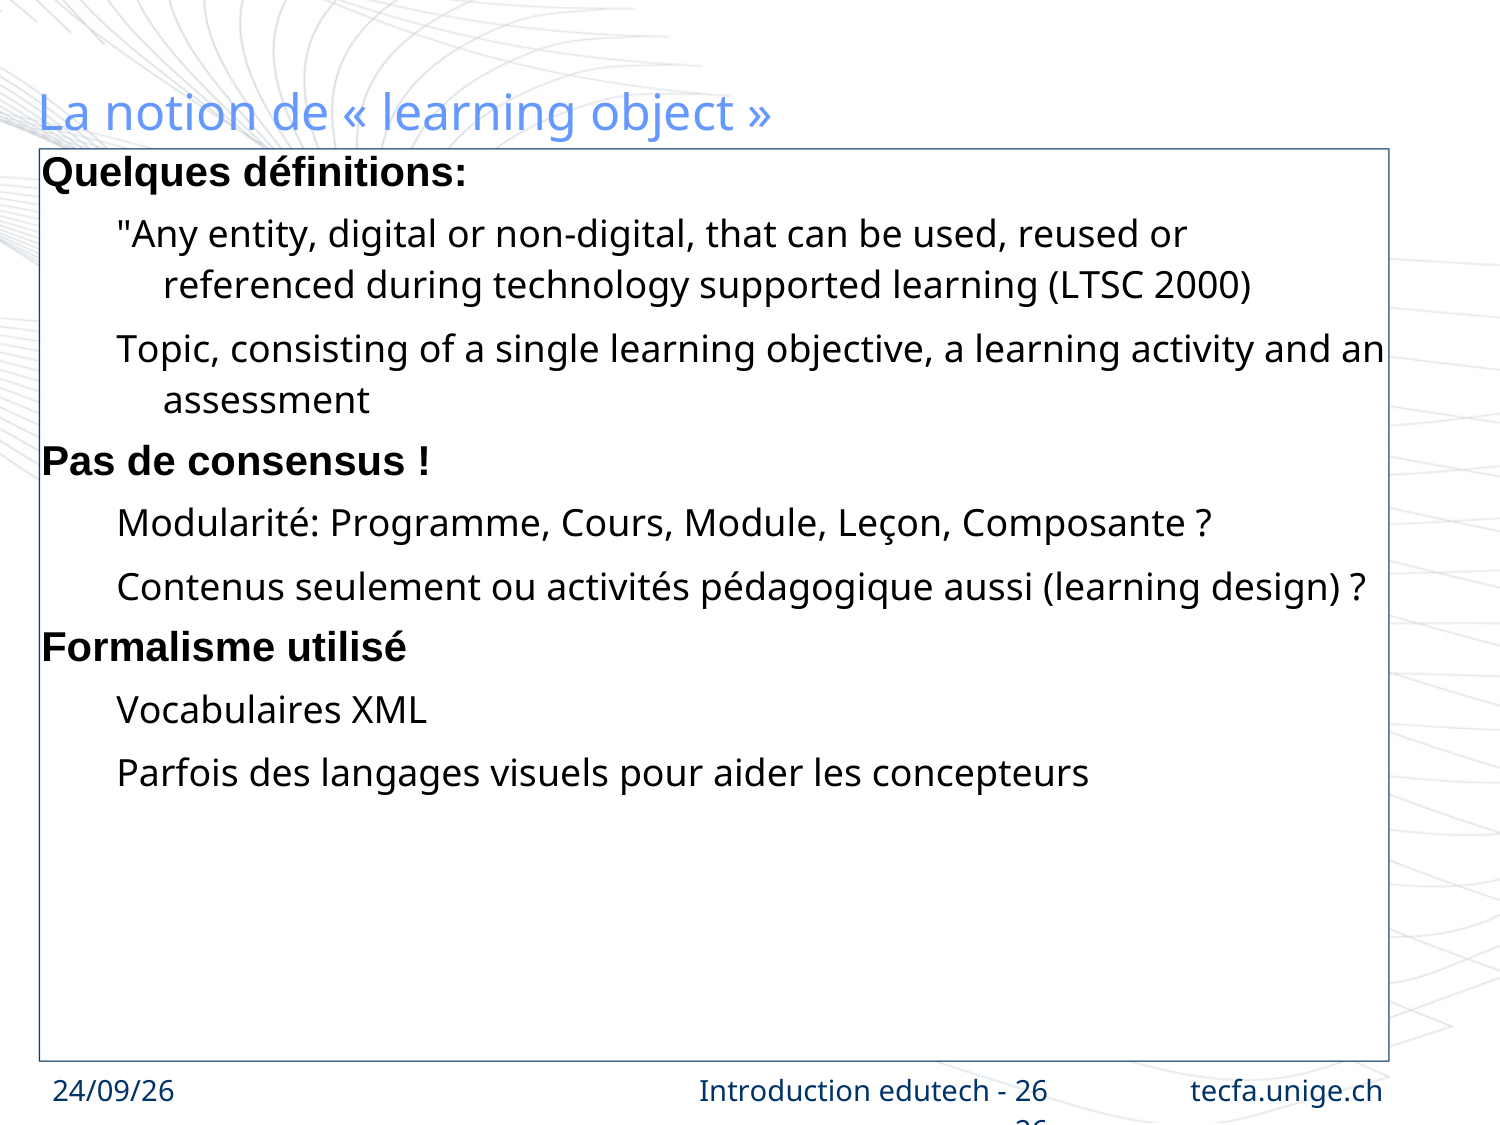

# La notion de « learning object »
Quelques définitions:
"Any entity, digital or non-digital, that can be used, reused or referenced during technology supported learning (LTSC 2000)
Topic, consisting of a single learning objective, a learning activity and an assessment
Pas de consensus !
Modularité: Programme, Cours, Module, Leçon, Composante ?
Contenus seulement ou activités pédagogique aussi (learning design) ?
Formalisme utilisé
Vocabulaires XML
Parfois des langages visuels pour aider les concepteurs
26